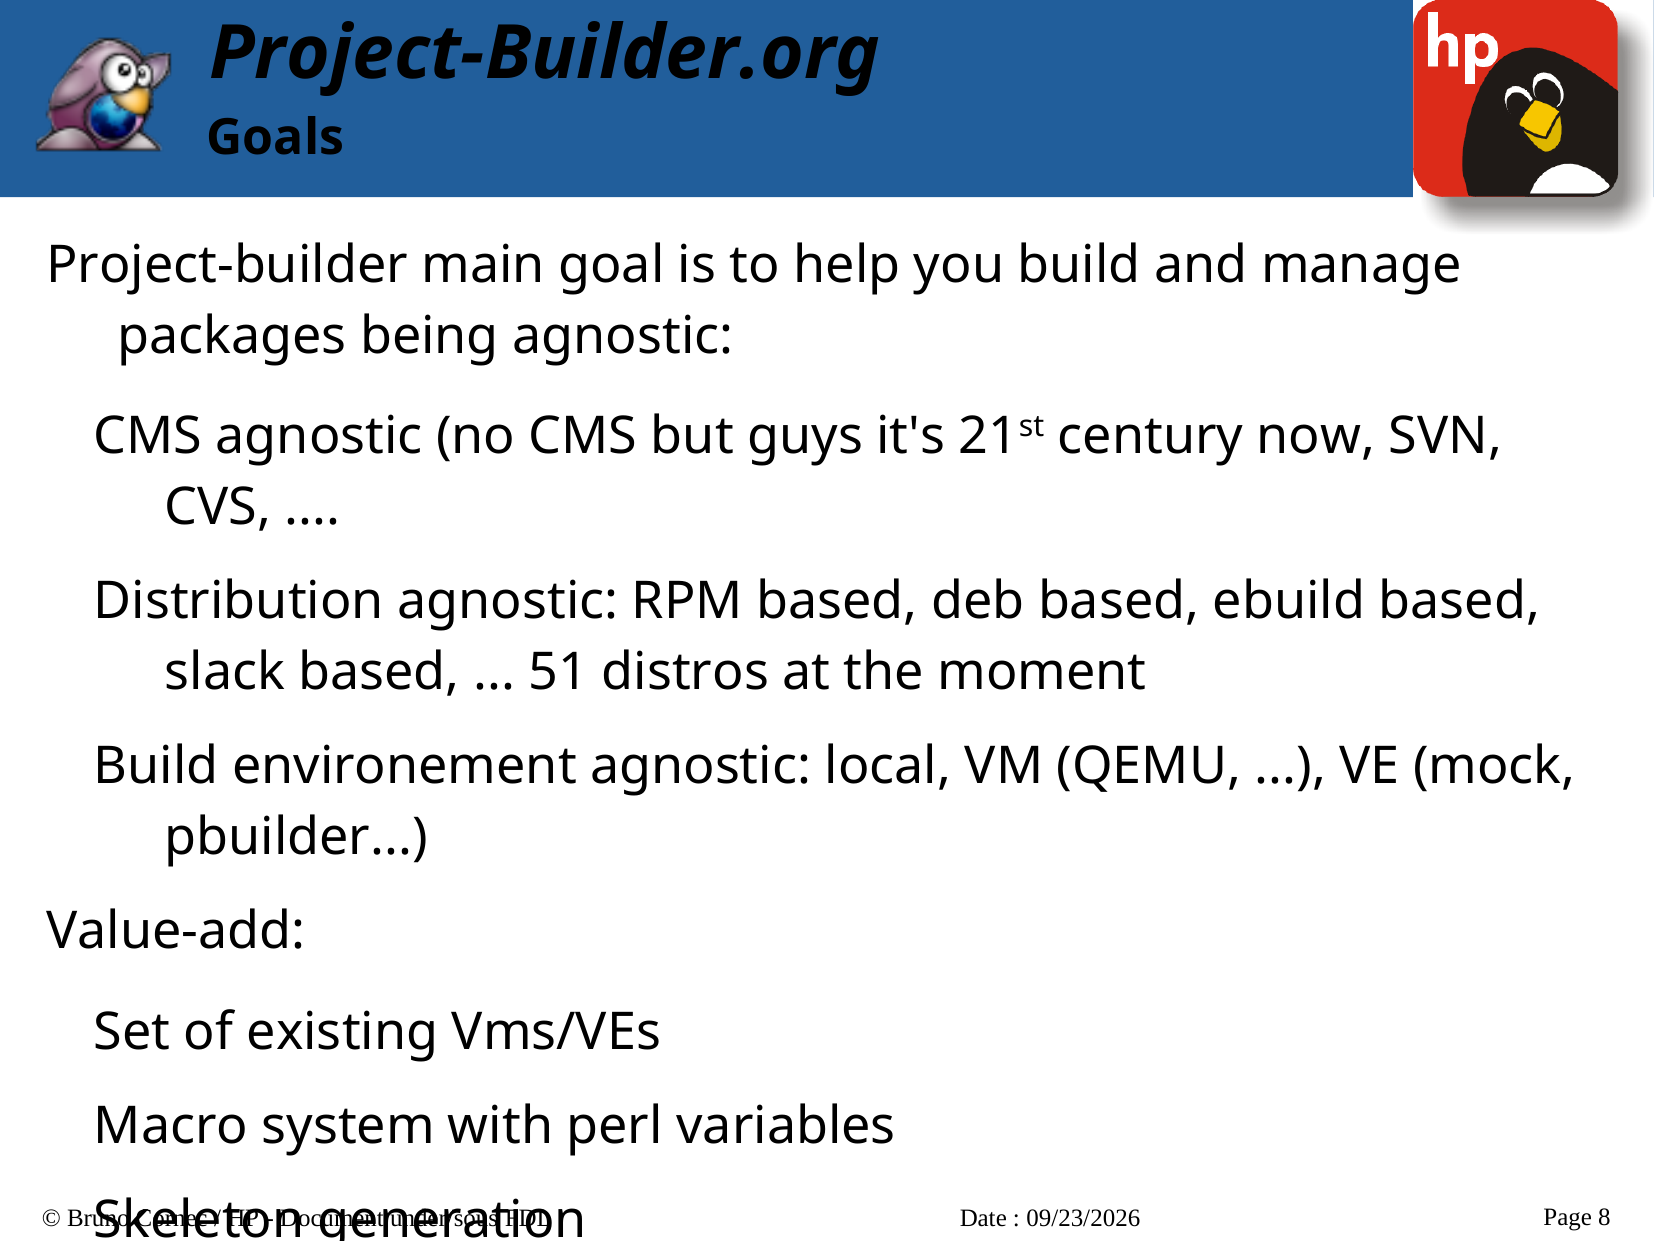

Goals
# Project-builder main goal is to help you build and manage packages being agnostic:
CMS agnostic (no CMS but guys it's 21st century now, SVN, CVS, ....
Distribution agnostic: RPM based, deb based, ebuild based, slack based, ... 51 distros at the moment
Build environement agnostic: local, VM (QEMU, ...), VE (mock, pbuilder...)
Value-add:
Set of existing Vms/VEs
Macro system with perl variables
Skeleton generation
No project impact